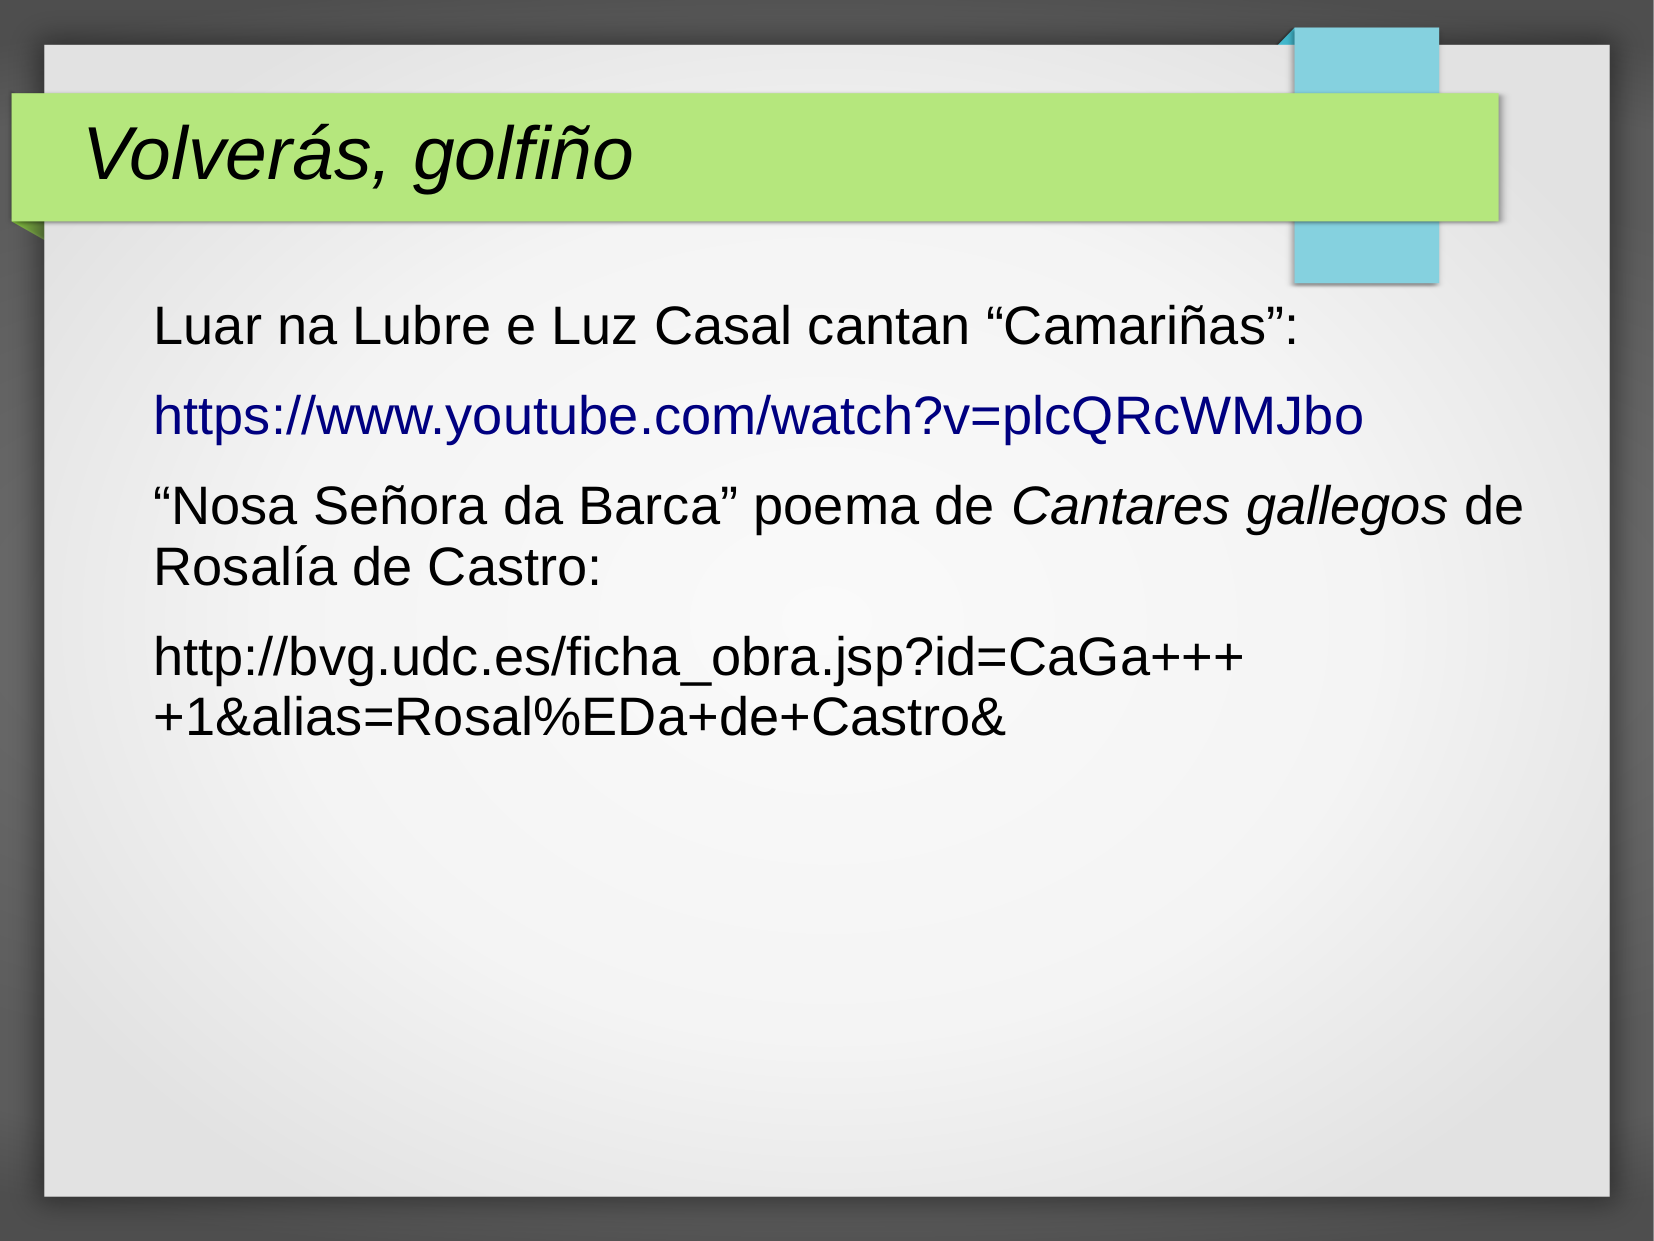

# Volverás, golfiño
Luar na Lubre e Luz Casal cantan “Camariñas”:
https://www.youtube.com/watch?v=plcQRcWMJbo
“Nosa Señora da Barca” poema de Cantares gallegos de Rosalía de Castro:
http://bvg.udc.es/ficha_obra.jsp?id=CaGa++++1&alias=Rosal%EDa+de+Castro&